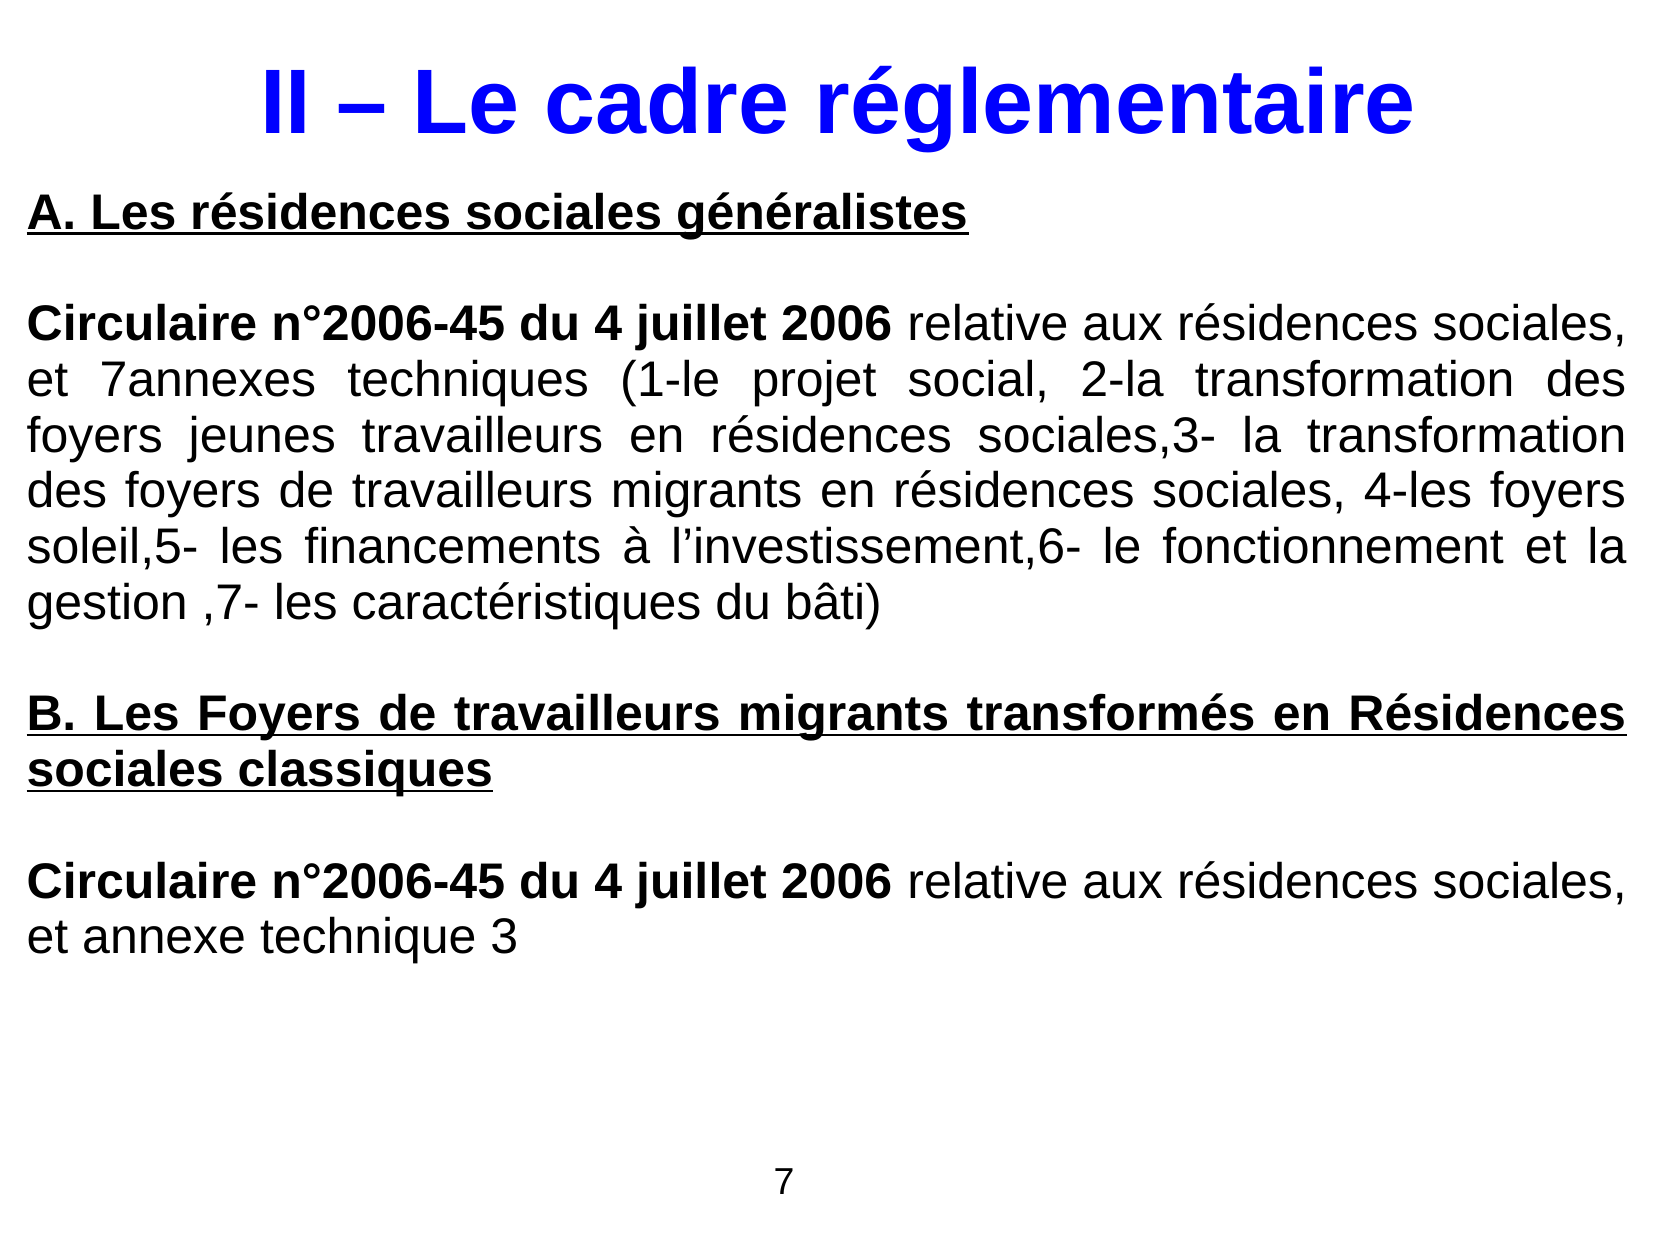

# II – Le cadre réglementaire
A. Les résidences sociales généralistes
Circulaire n°2006-45 du 4 juillet 2006 relative aux résidences sociales, et 7annexes techniques (1-le projet social, 2-la transformation des foyers jeunes travailleurs en résidences sociales,3- la transformation des foyers de travailleurs migrants en résidences sociales, 4-les foyers soleil,5- les financements à l’investissement,6- le fonctionnement et la gestion ,7- les caractéristiques du bâti)
B. Les Foyers de travailleurs migrants transformés en Résidences sociales classiques
Circulaire n°2006-45 du 4 juillet 2006 relative aux résidences sociales, et annexe technique 3